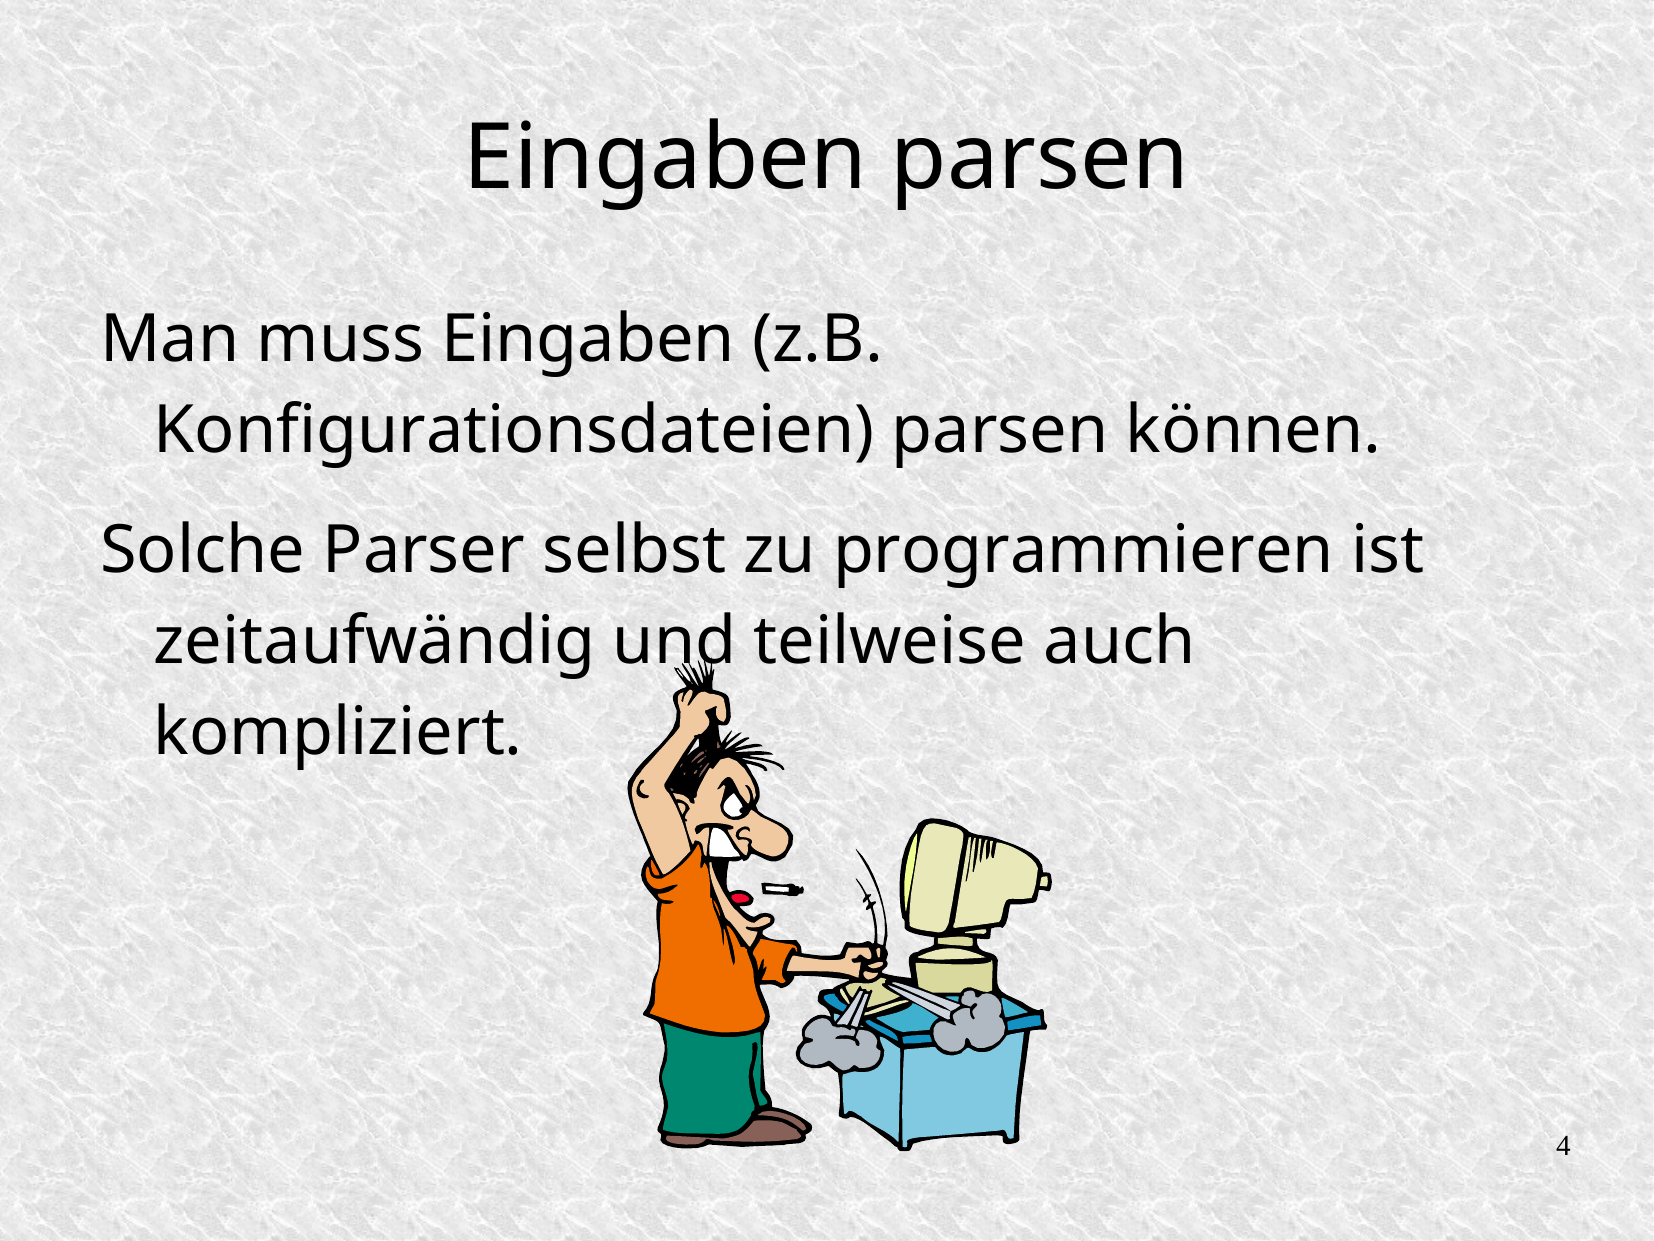

# Eingaben parsen
Man muss Eingaben (z.B. Konfigurationsdateien) parsen können.
Solche Parser selbst zu programmieren ist zeitaufwändig und teilweise auch kompliziert.
4